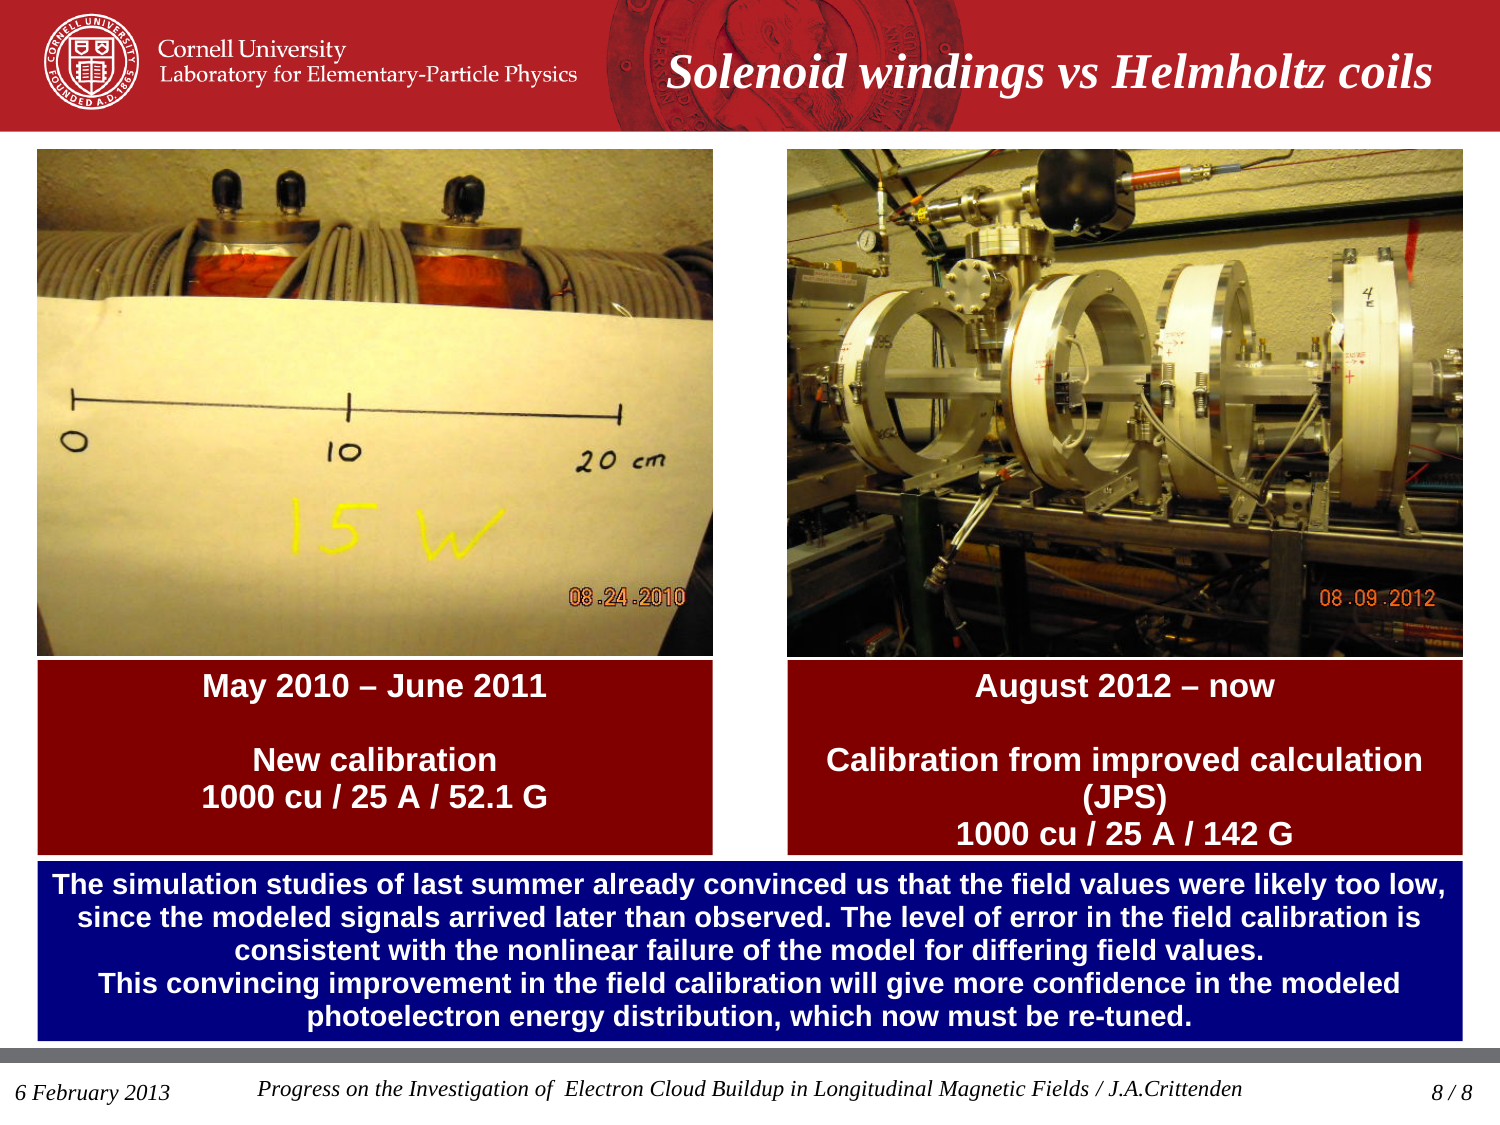

# Solenoid windings vs Helmholtz coils
May 2010 – June 2011
New calibration
1000 cu / 25 A / 52.1 G
August 2012 – now
Calibration from improved calculation (JPS)
1000 cu / 25 A / 142 G
The simulation studies of last summer already convinced us that the field values were likely too low, since the modeled signals arrived later than observed. The level of error in the field calibration is consistent with the nonlinear failure of the model for differing field values.
This convincing improvement in the field calibration will give more confidence in the modeled photoelectron energy distribution, which now must be re-tuned.